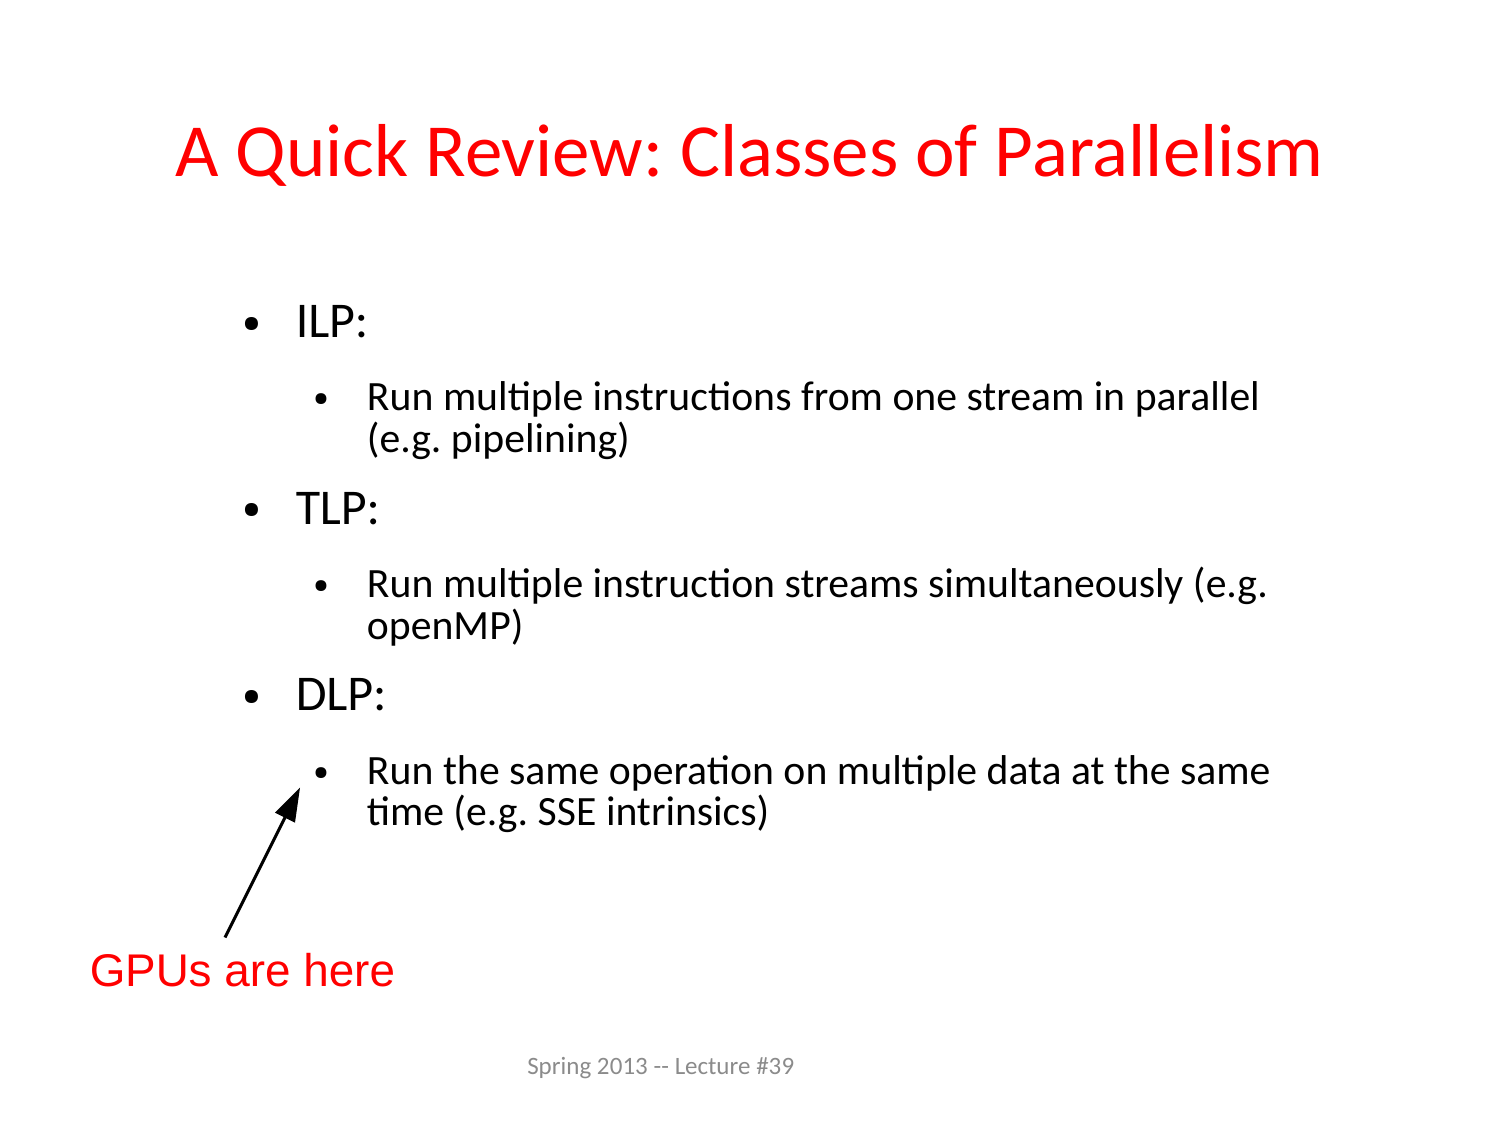

# A Quick Review: Classes of Parallelism
ILP:
Run multiple instructions from one stream in parallel (e.g. pipelining)
TLP:
Run multiple instruction streams simultaneously (e.g. openMP)
DLP:
Run the same operation on multiple data at the same time (e.g. SSE intrinsics)
GPUs are here